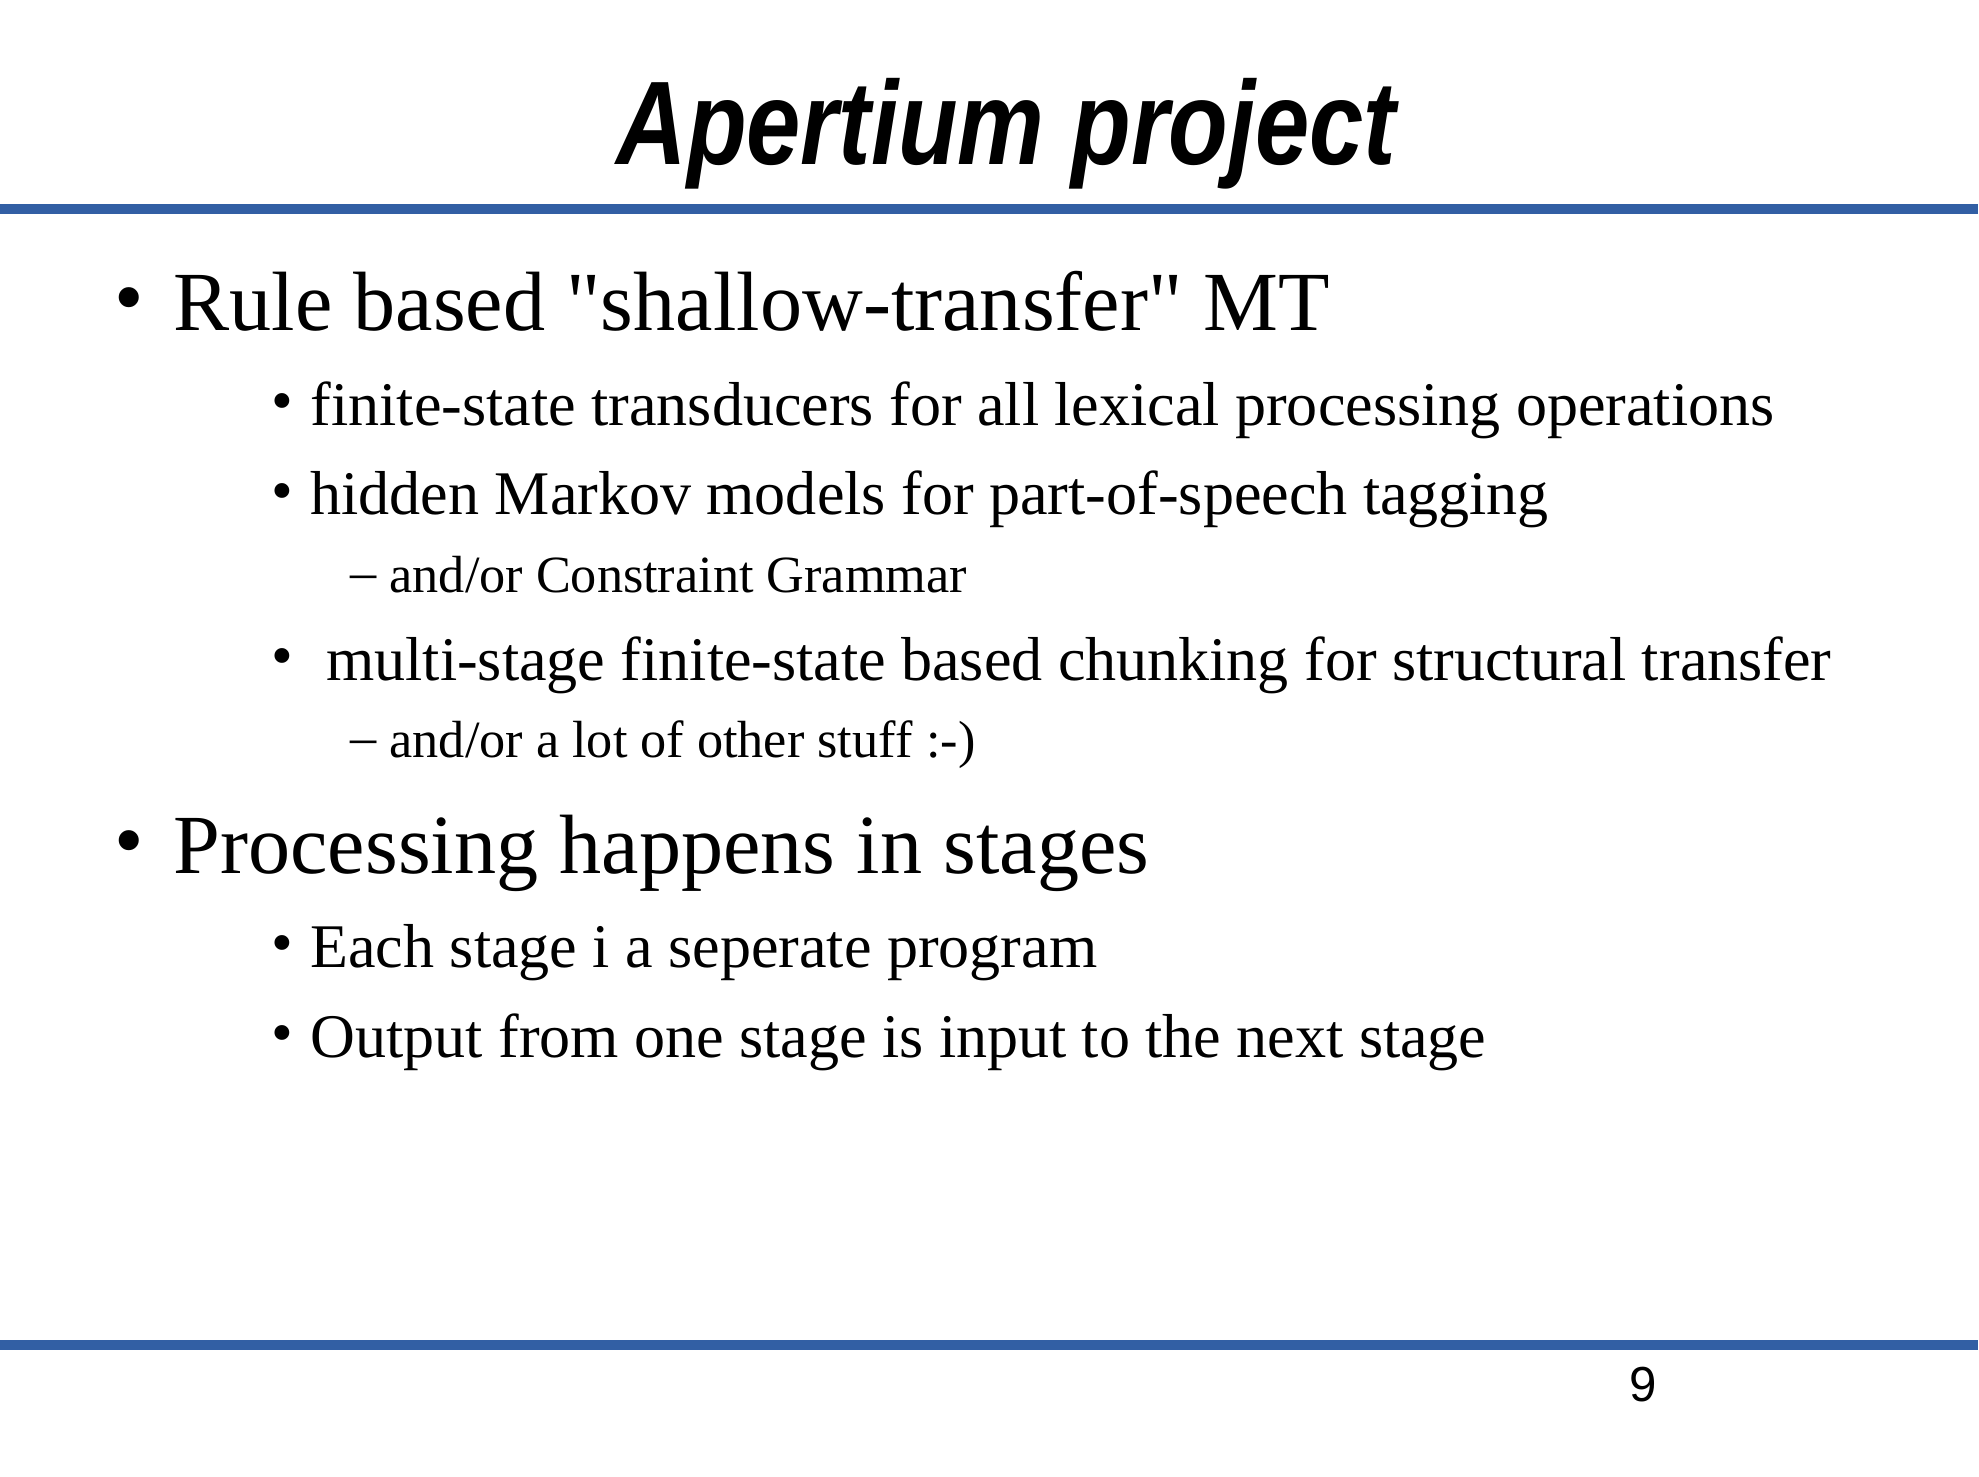

# Apertium project
Rule based "shallow-transfer" MT
finite-state transducers for all lexical processing operations
hidden Markov models for part-of-speech tagging
and/or Constraint Grammar
 multi-stage finite-state based chunking for structural transfer
and/or a lot of other stuff :-)
Processing happens in stages
Each stage i a seperate program
Output from one stage is input to the next stage